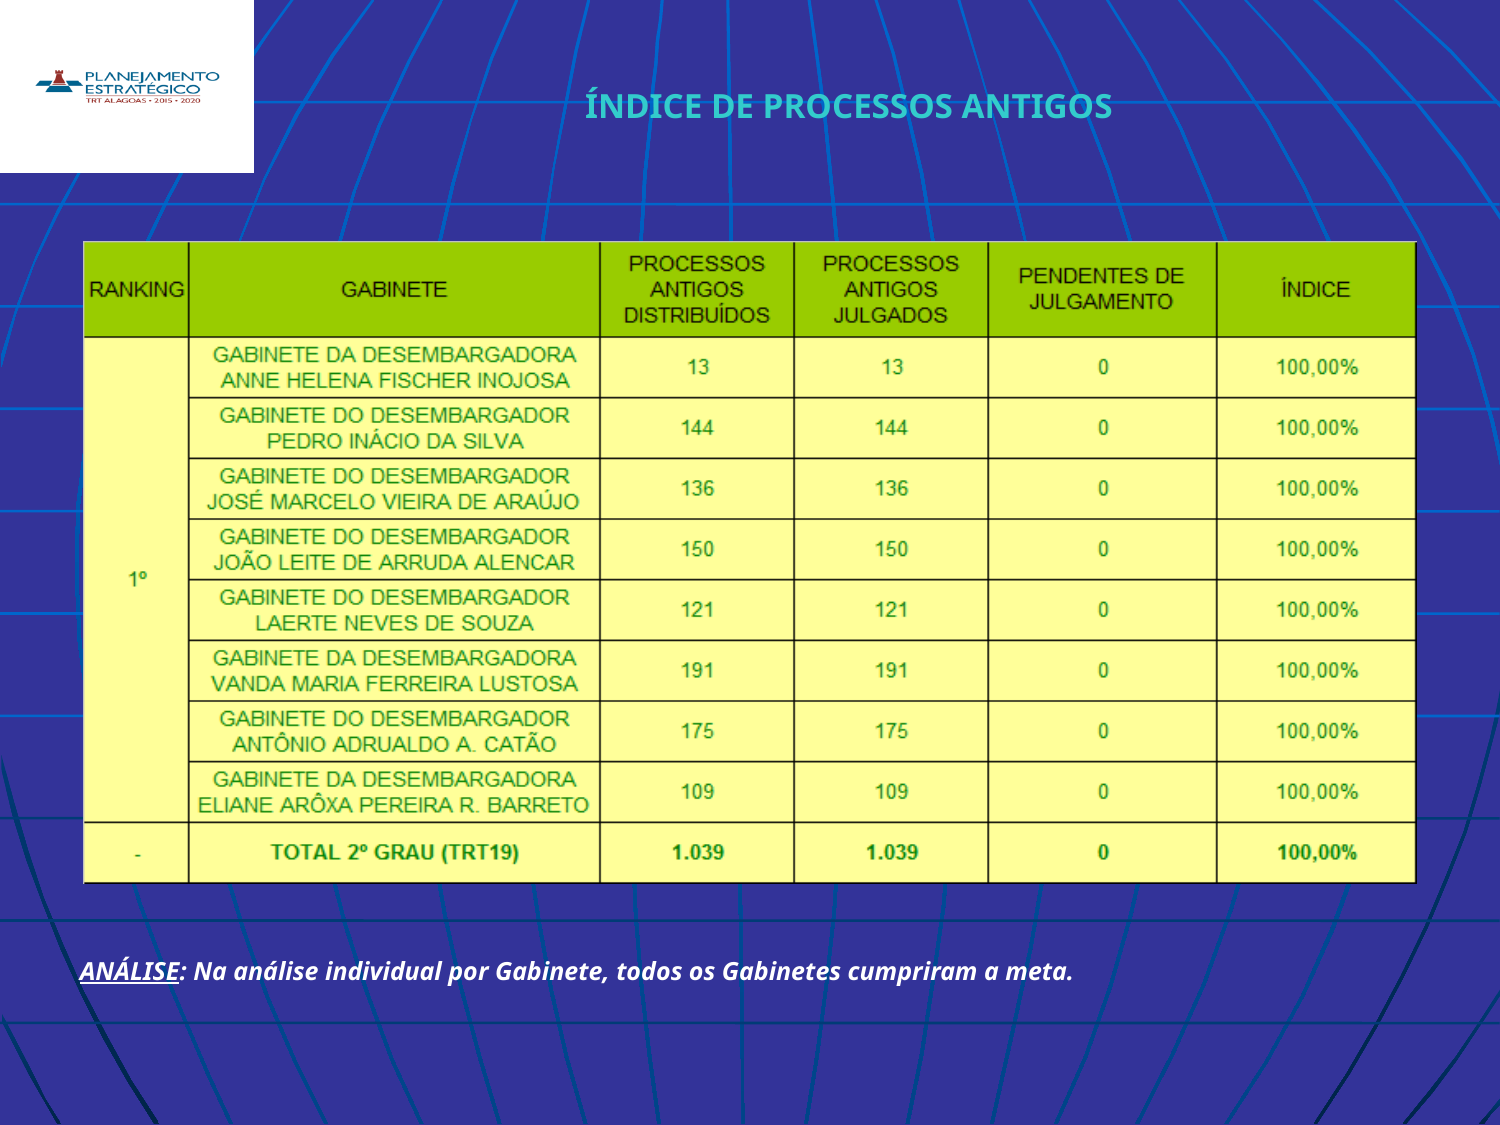

ÍNDICE DE PROCESSOS ANTIGOS
ANÁLISE: Na análise individual por Gabinete, todos os Gabinetes cumpriram a meta.